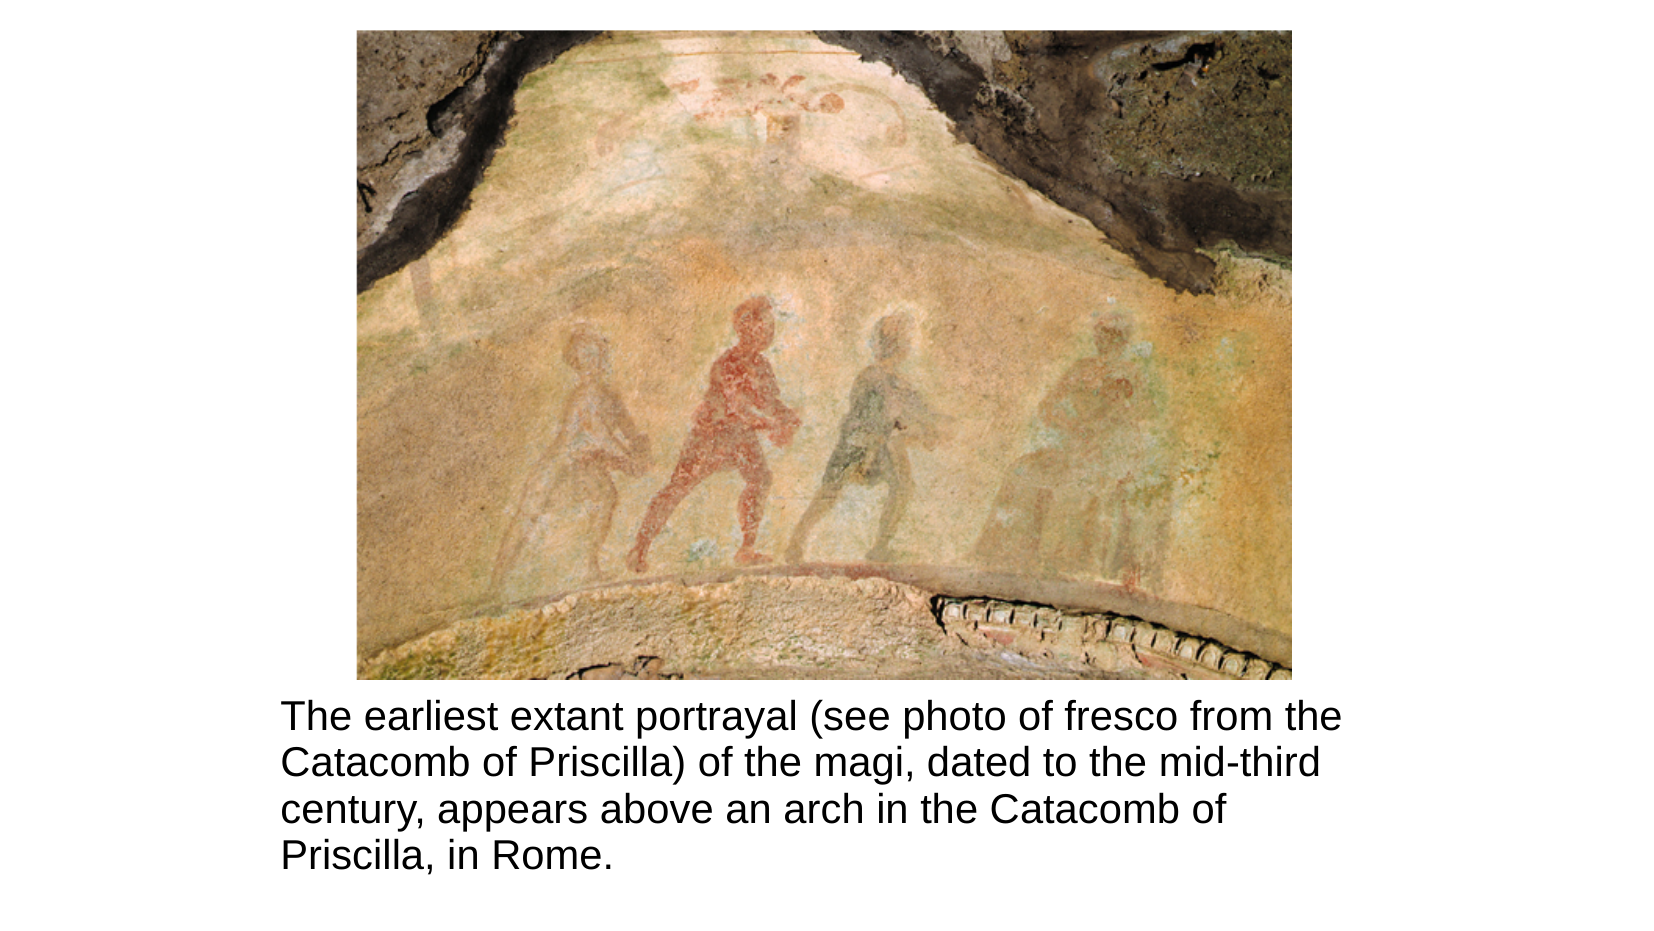

The earliest extant portrayal (see photo of fresco from the Catacomb of Priscilla) of the magi, dated to the mid-third century, appears above an arch in the Catacomb of Priscilla, in Rome.